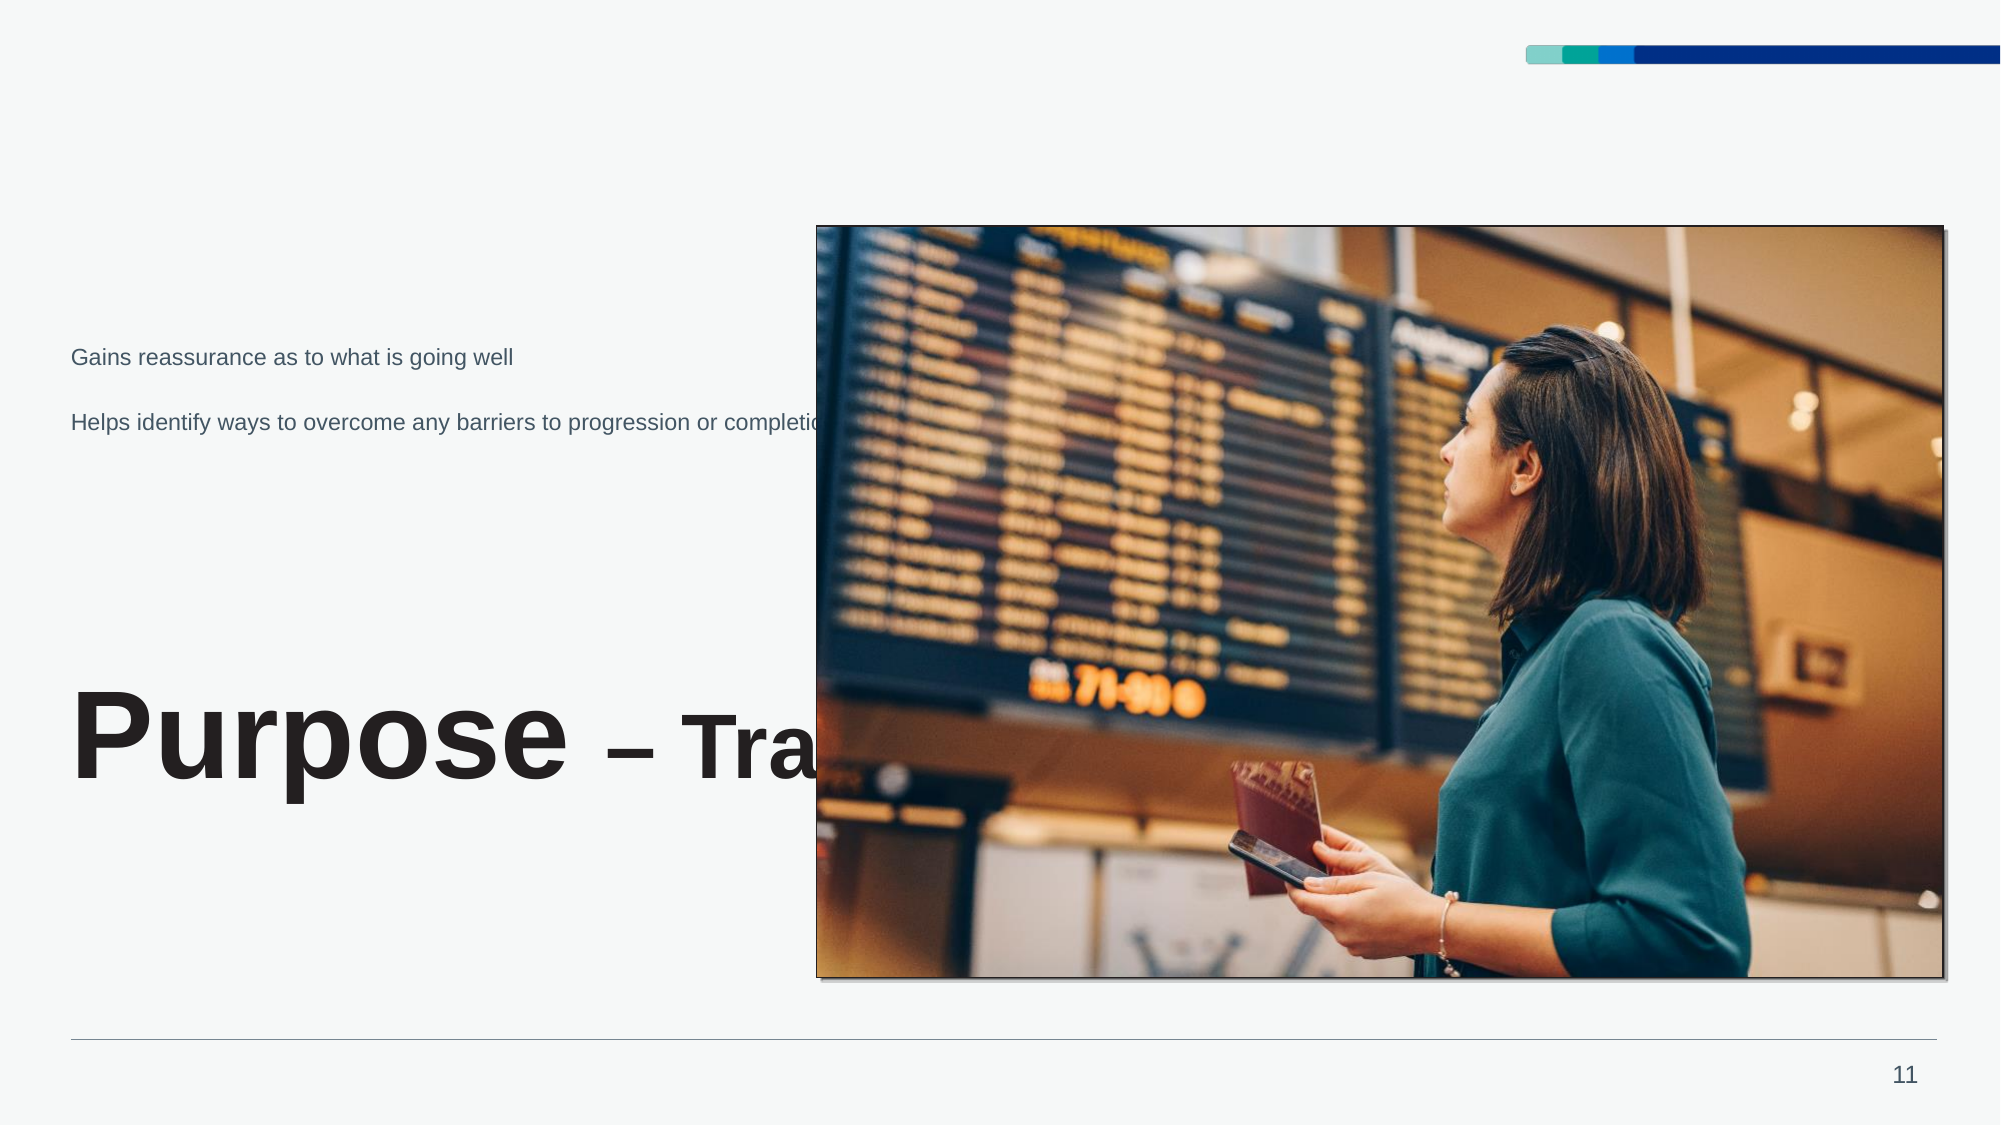

Gains reassurance as to what is going well
Helps identify ways to overcome any barriers to progression or completion
# Purpose – Training Officer